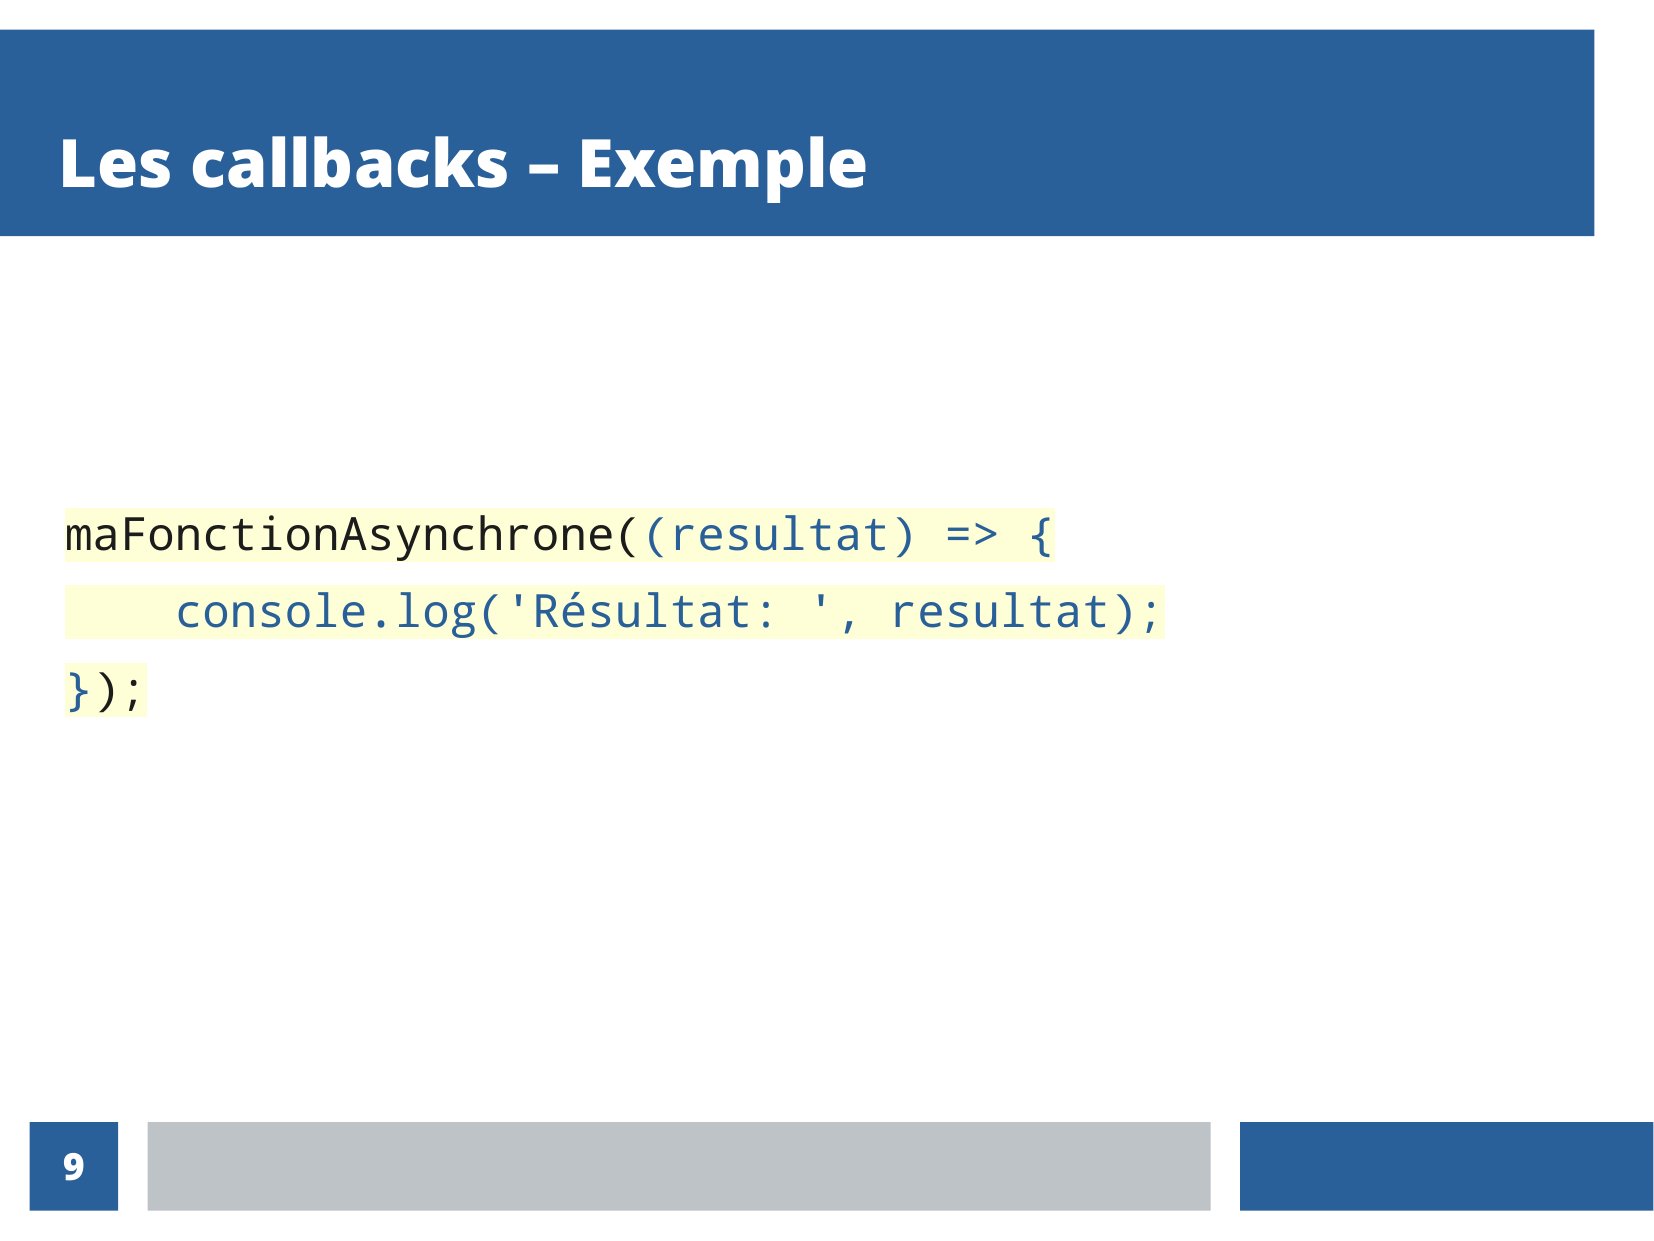

# Les callbacks – Exemple
maFonctionAsynchrone((resultat) => {
 console.log('Résultat: ', resultat);
});
9